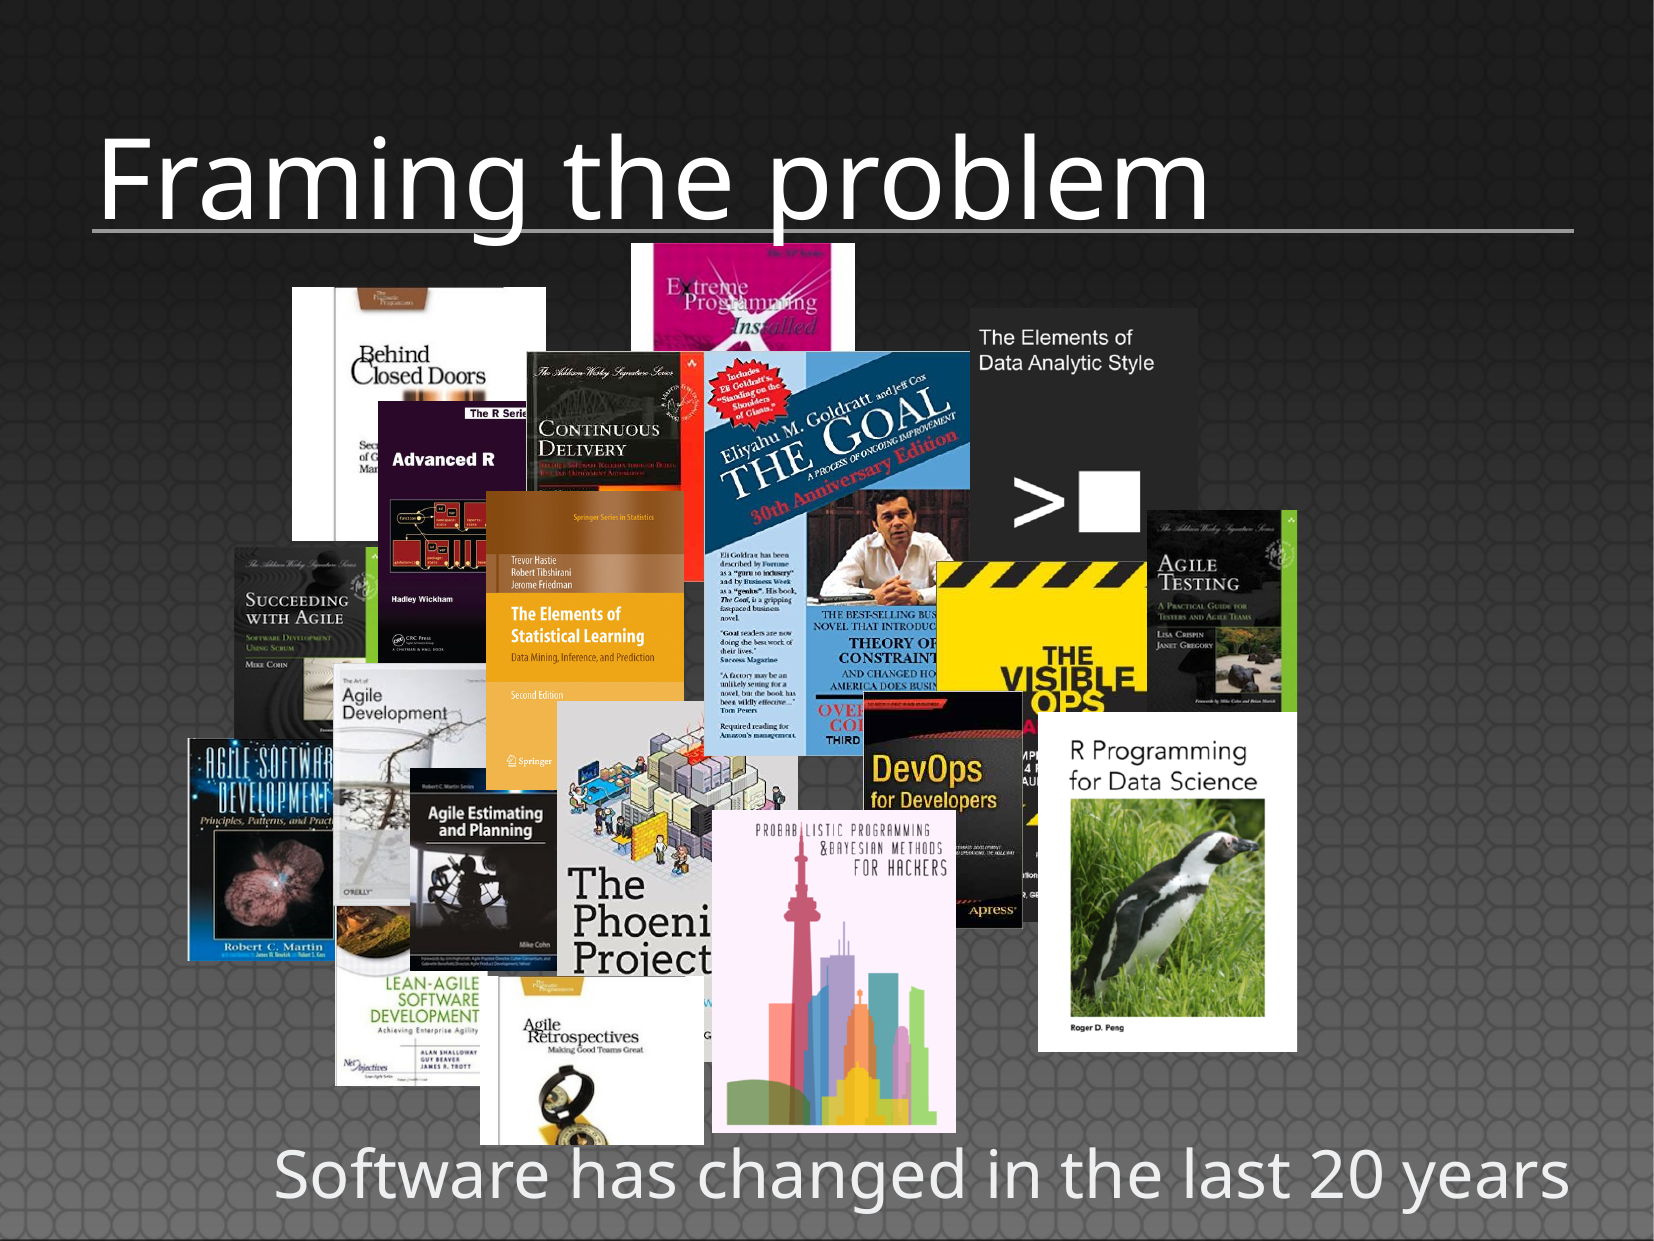

# Framing the problem
Software has changed in the last 20 years